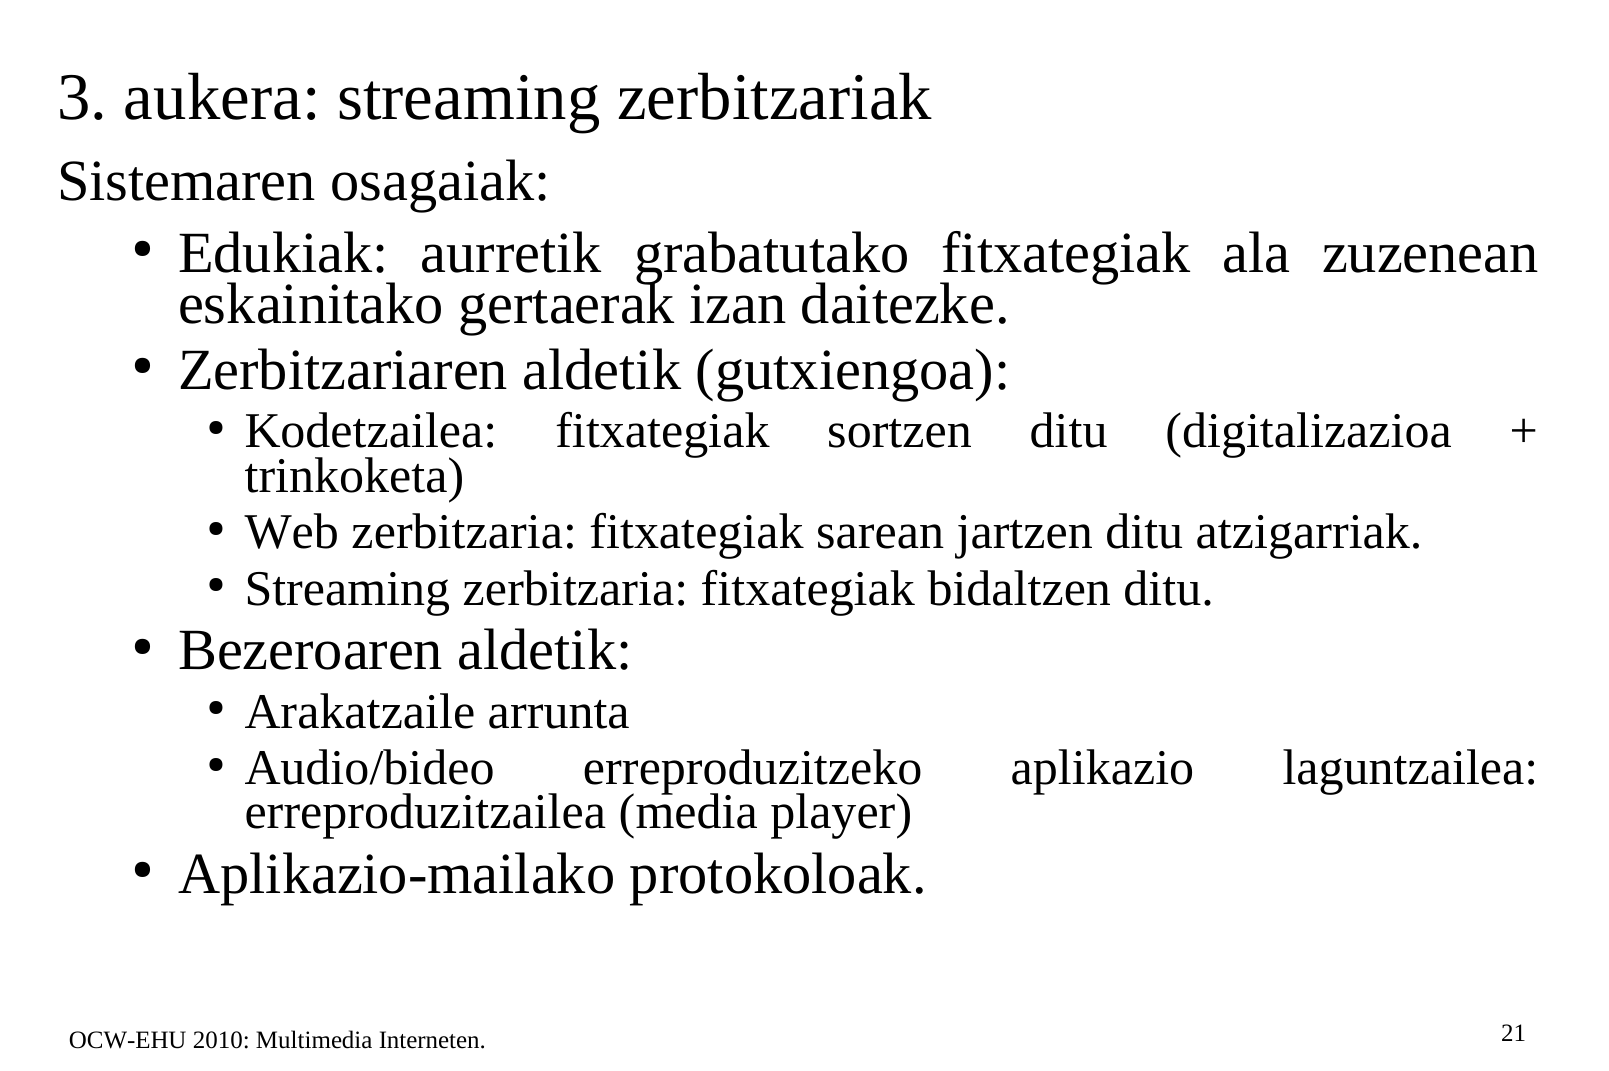

# 3. aukera: streaming zerbitzariak
Sistemaren osagaiak:
Edukiak: aurretik grabatutako fitxategiak ala zuzenean eskainitako gertaerak izan daitezke.
Zerbitzariaren aldetik (gutxiengoa):
Kodetzailea: fitxategiak sortzen ditu (digitalizazioa + trinkoketa)
Web zerbitzaria: fitxategiak sarean jartzen ditu atzigarriak.
Streaming zerbitzaria: fitxategiak bidaltzen ditu.
Bezeroaren aldetik:
Arakatzaile arrunta
Audio/bideo erreproduzitzeko aplikazio laguntzailea: erreproduzitzailea (media player)
Aplikazio-mailako protokoloak.
21